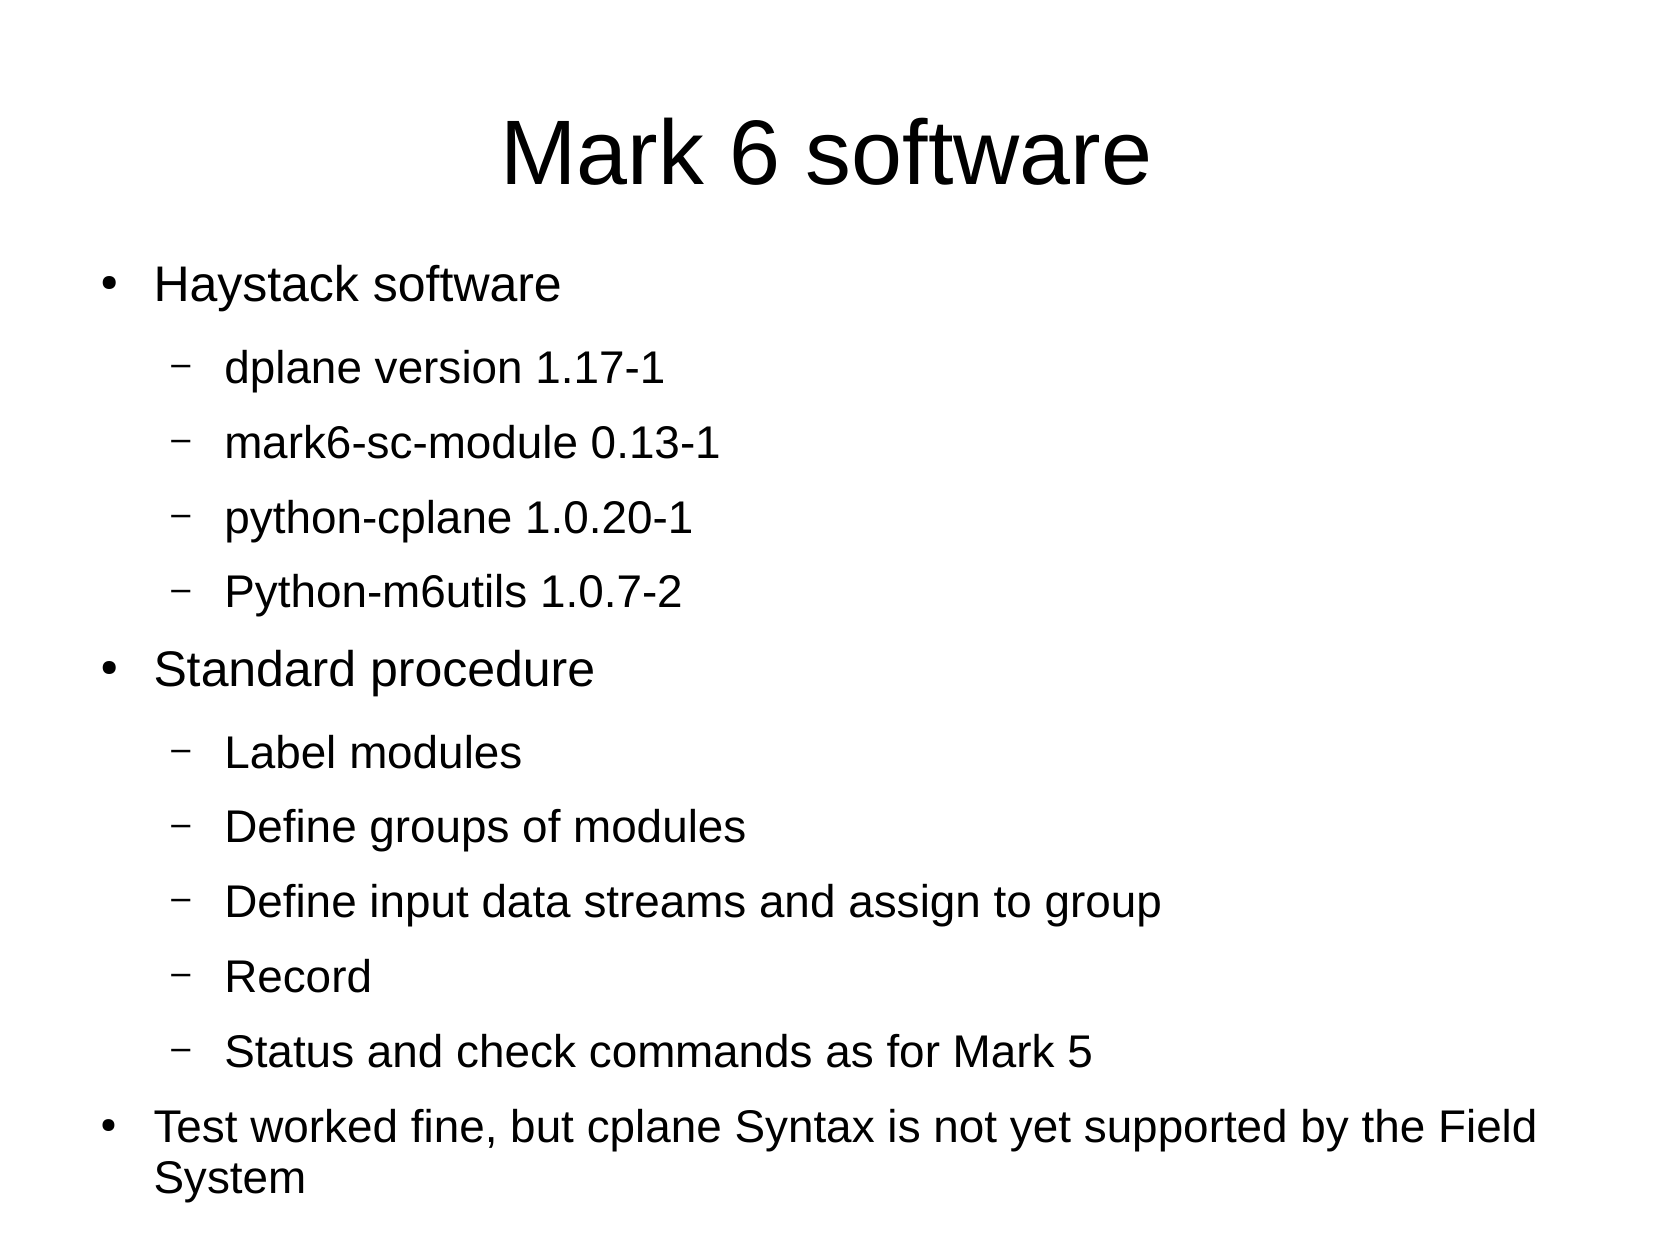

# Mark 6 software
Haystack software
dplane version 1.17-1
mark6-sc-module 0.13-1
python-cplane 1.0.20-1
Python-m6utils 1.0.7-2
Standard procedure
Label modules
Define groups of modules
Define input data streams and assign to group
Record
Status and check commands as for Mark 5
Test worked fine, but cplane Syntax is not yet supported by the Field System